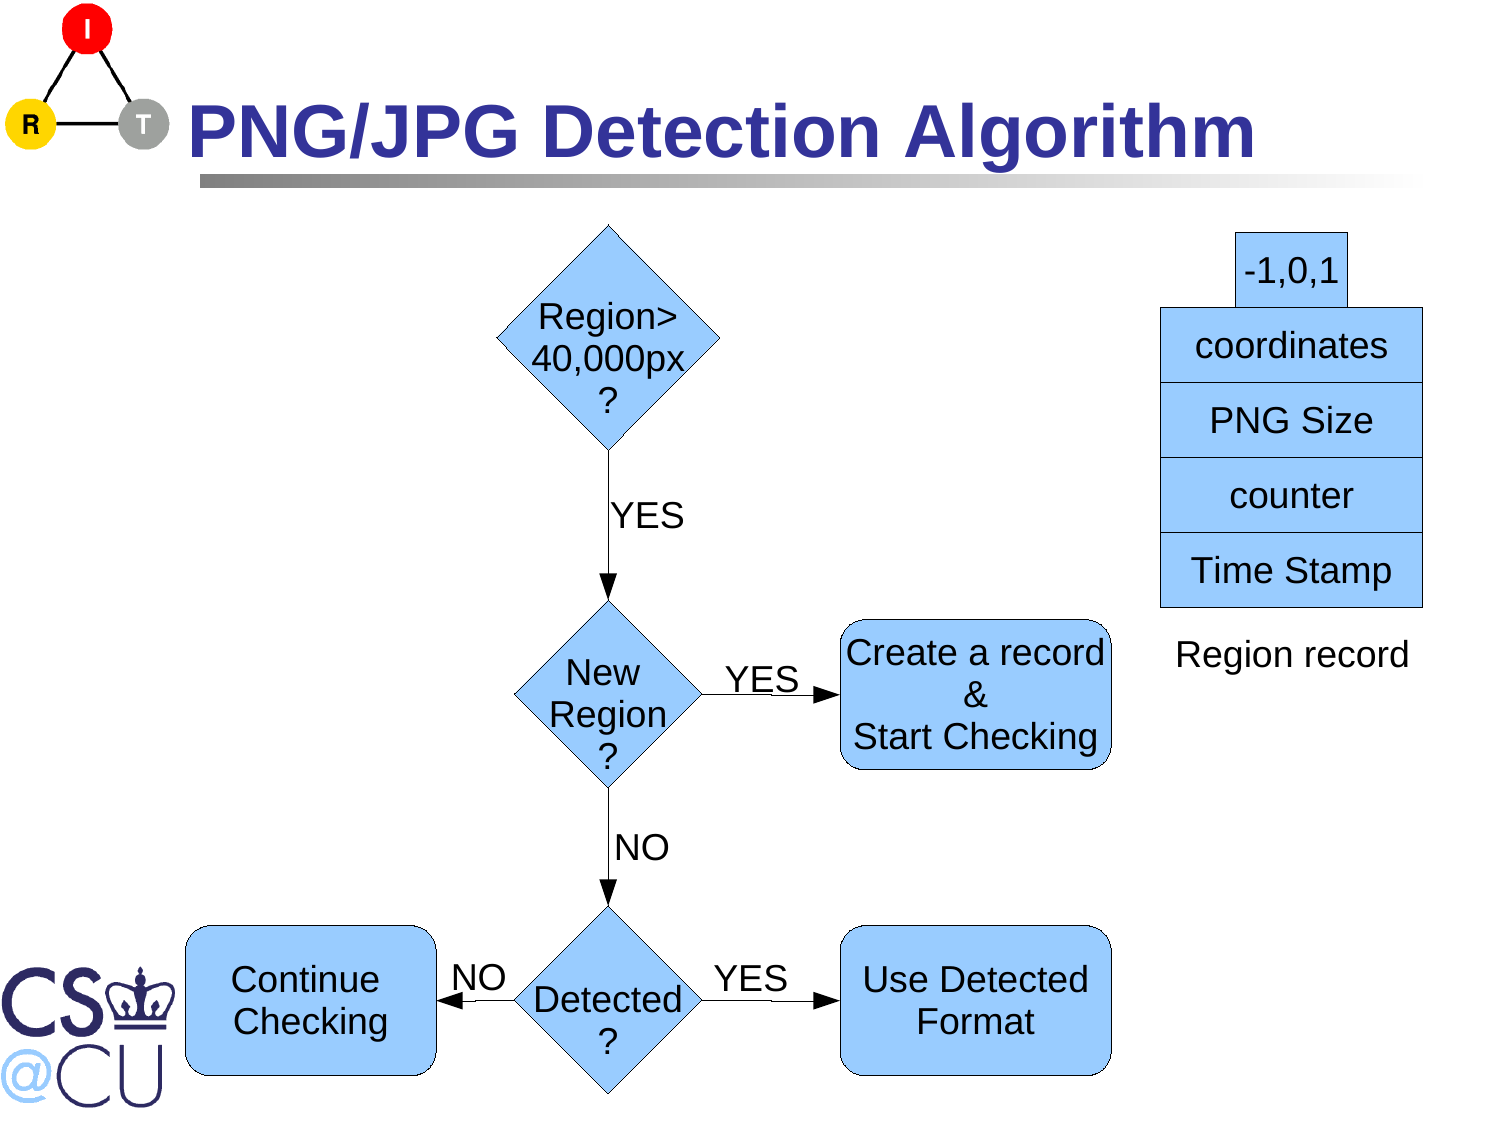

# PNG/JPG Detection Algorithm
Region>
40,000px
?
-1,0,1
coordinates
PNG Size
counter
YES
Time Stamp
New
Region
?
Create a record
&
Start Checking
Region record
YES
NO
Detected
?
Continue
Checking
Use Detected
Format
NO
YES